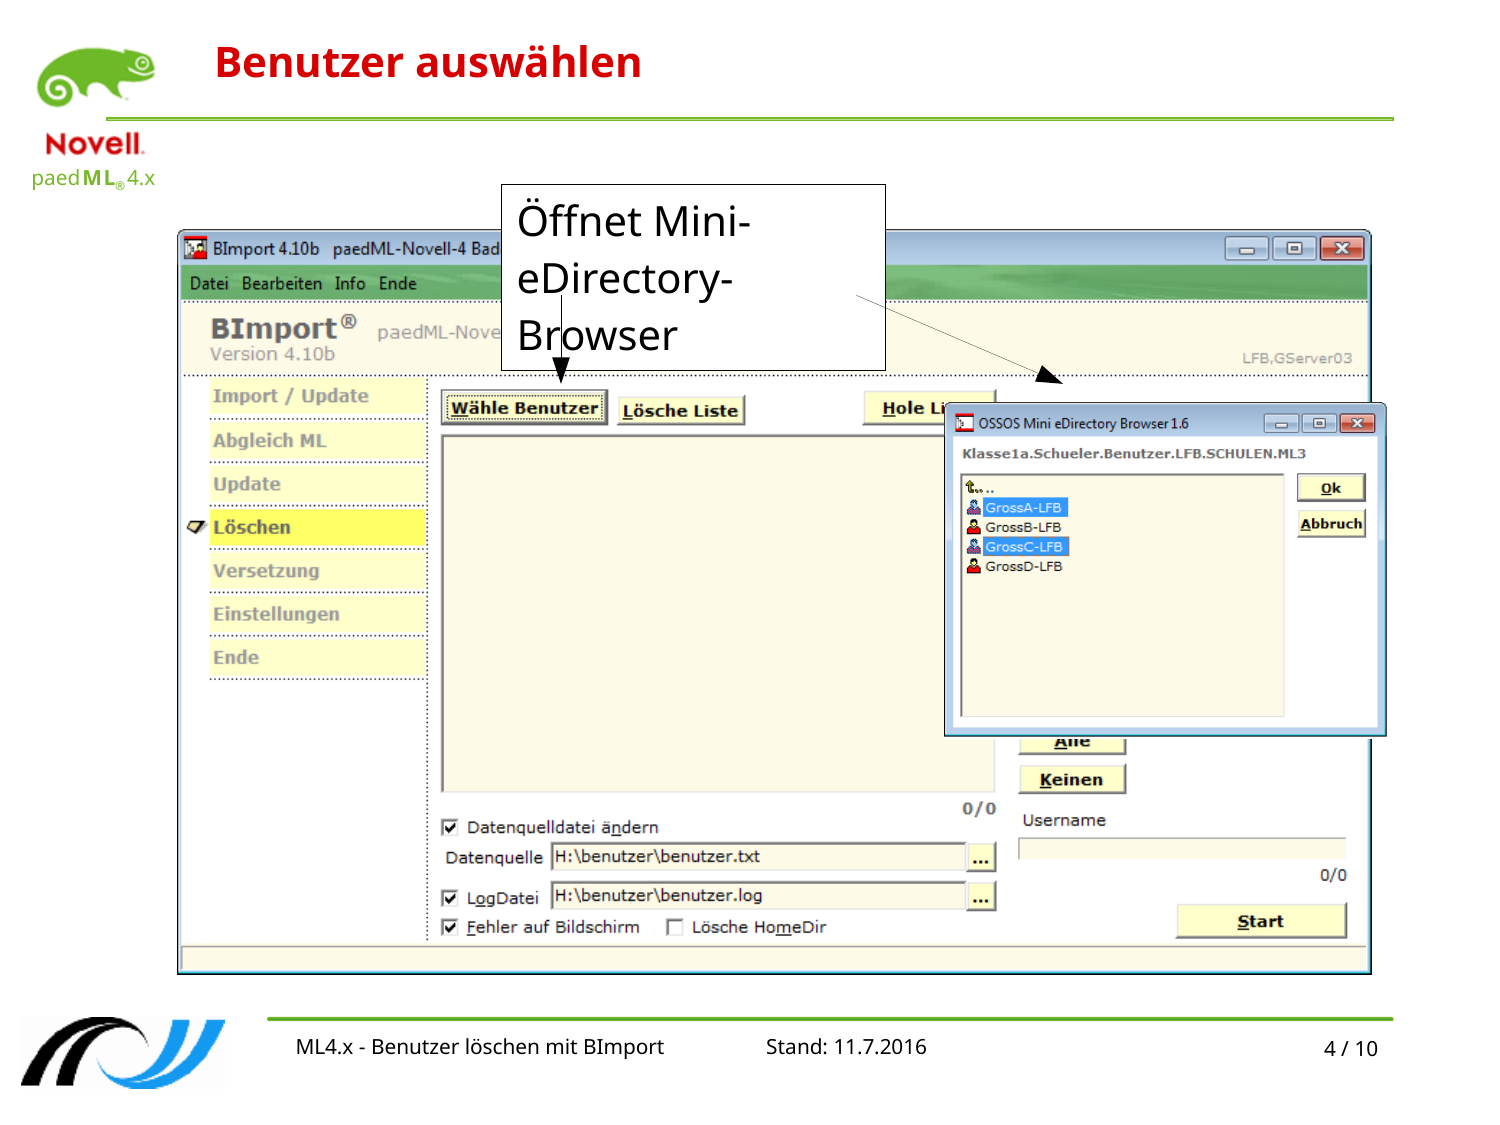

# Benutzer auswählen
Öffnet Mini-eDirectory-Browser
ML4.x - Benutzer löschen mit BImport
11.7.2016
4